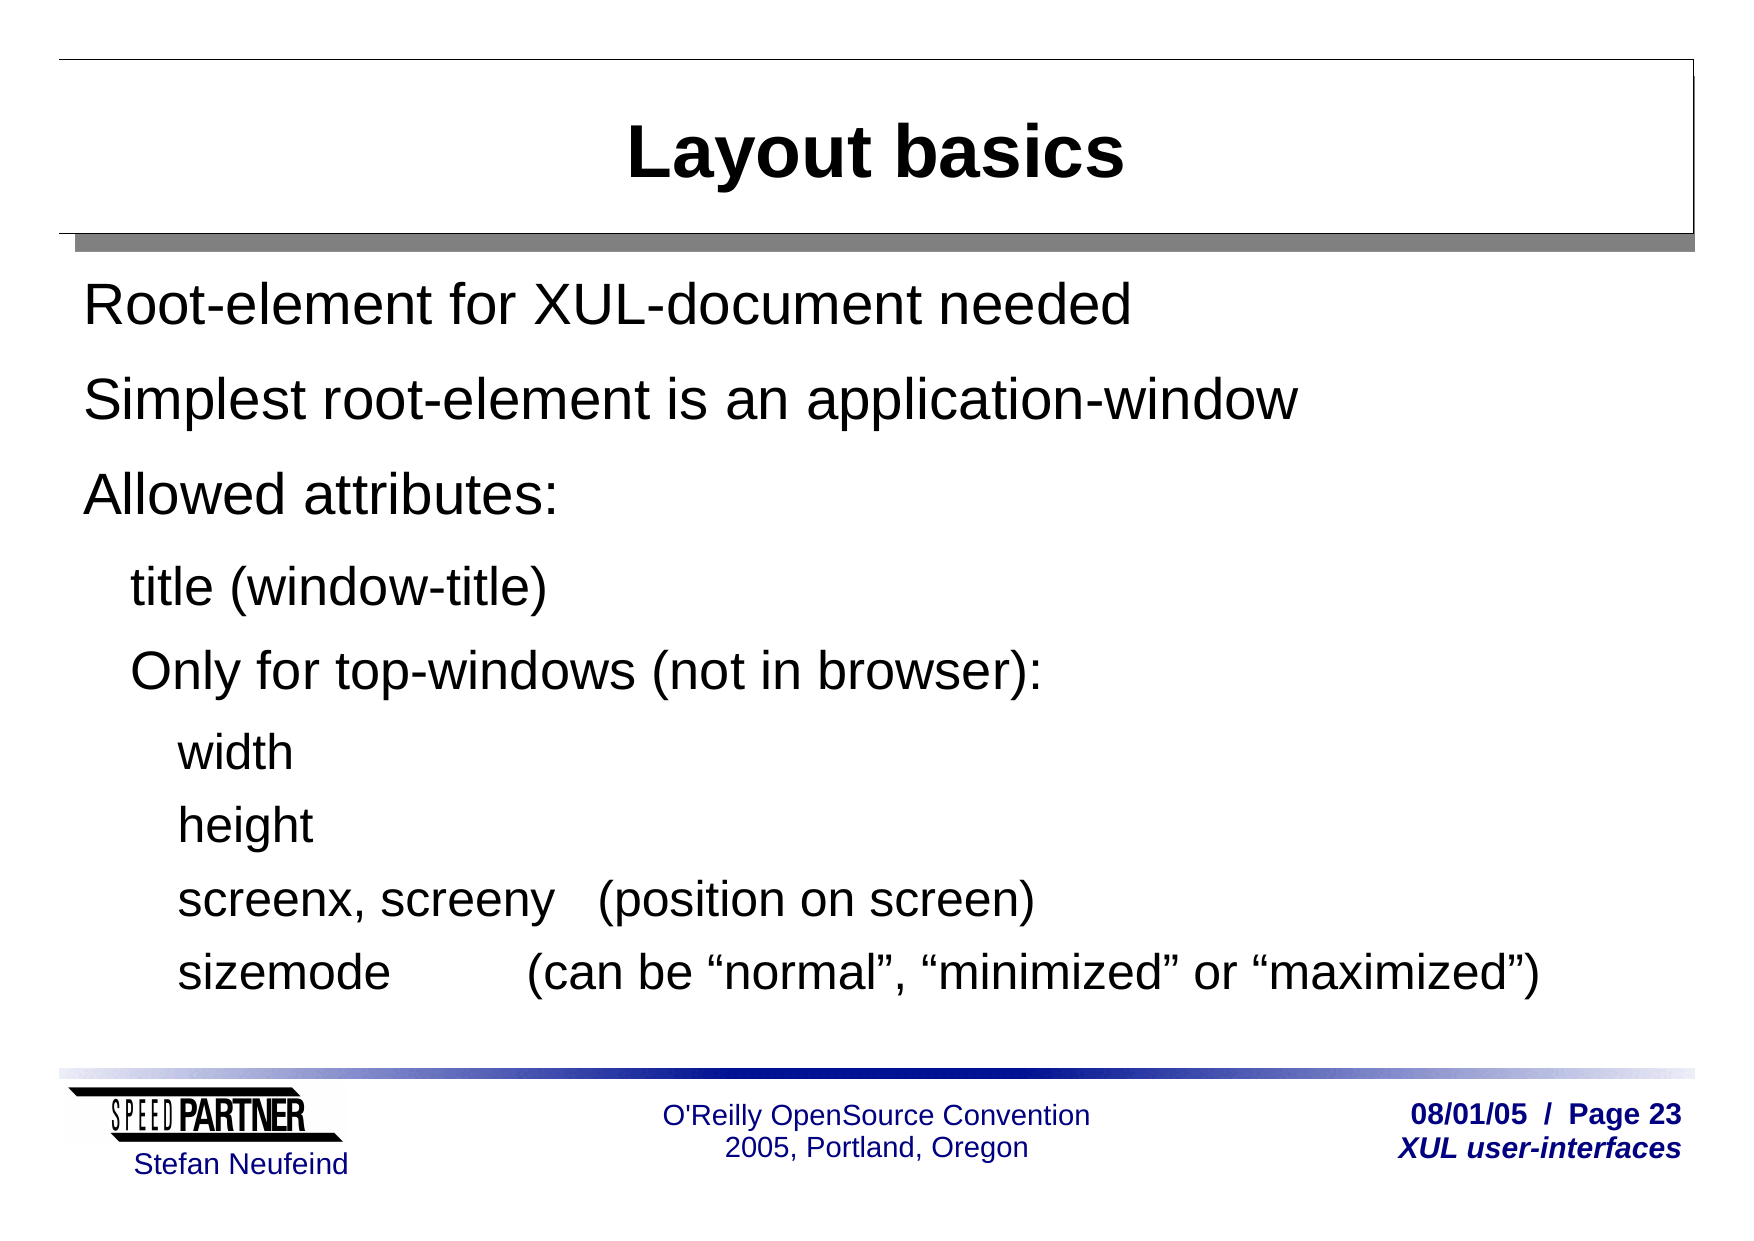

# Layout basics
Root-element for XUL-document needed
Simplest root-element is an application-window
Allowed attributes:
title (window-title)
Only for top-windows (not in browser):
width
height
screenx, screeny (position on screen)
sizemode	 (can be “normal”, “minimized” or “maximized”)